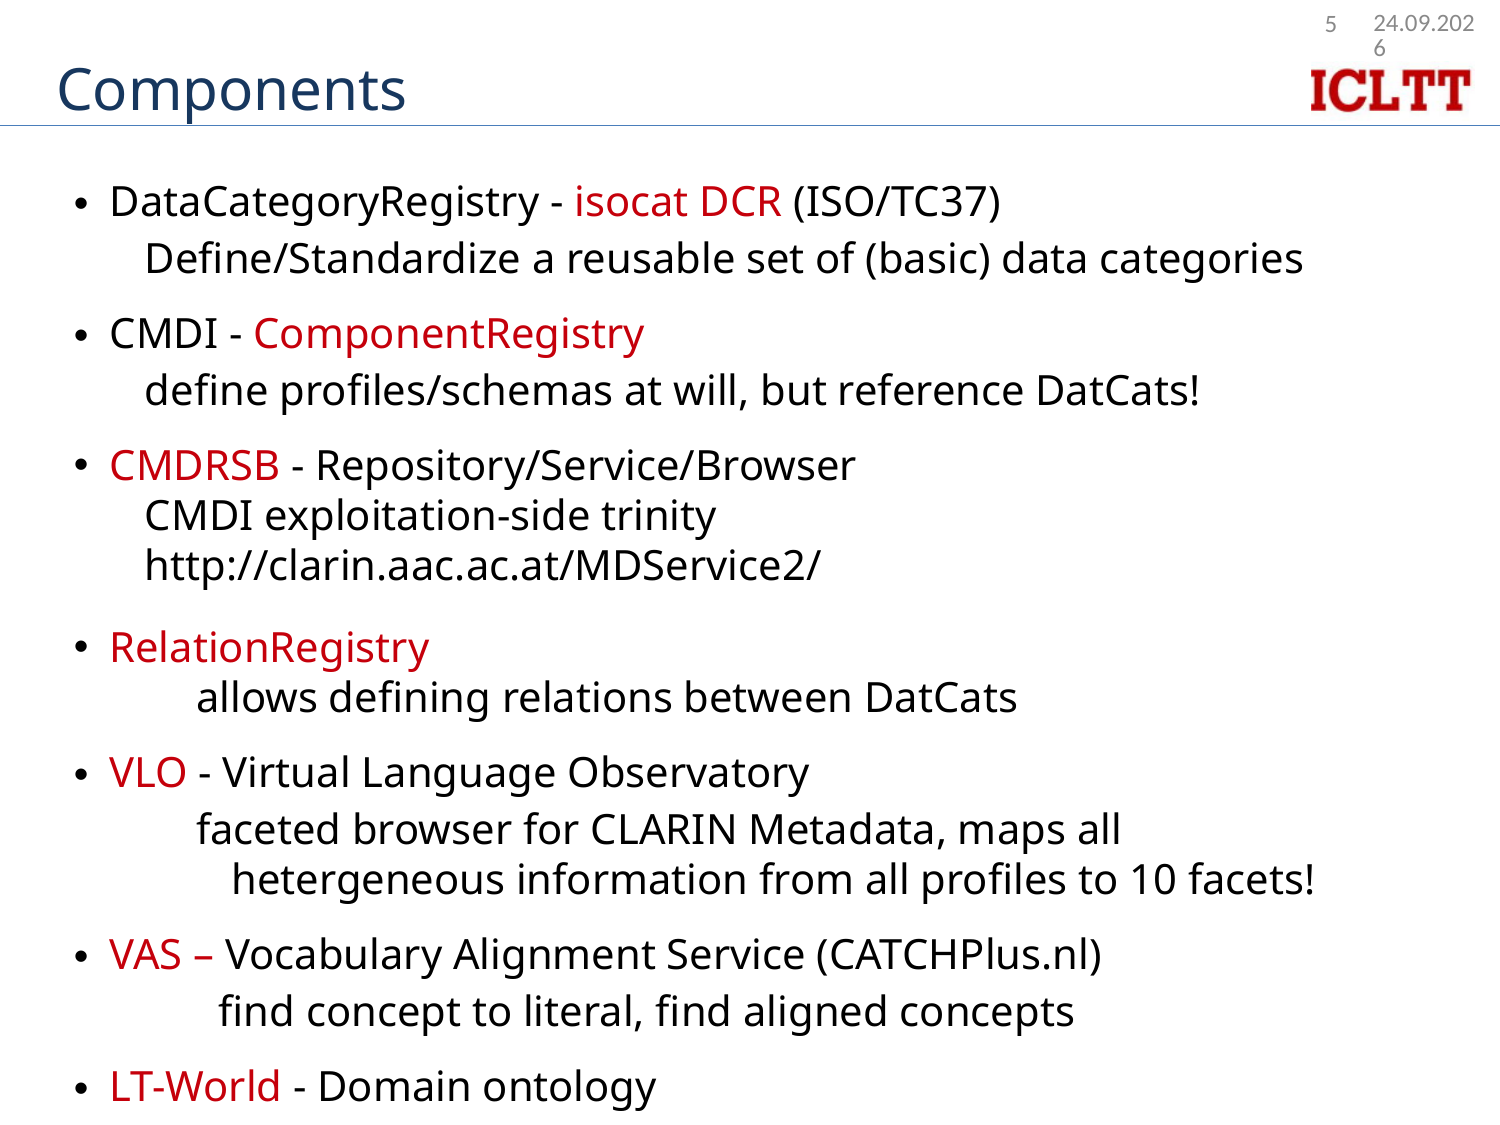

5
Components
# DataCategoryRegistry - isocat DCR (ISO/TC37) Define/Standardize a reusable set of (basic) data categories
CMDI - ComponentRegistry
define profiles/schemas at will, but reference DatCats!
CMDRSB - Repository/Service/Browser
CMDI exploitation-side trinity http://clarin.aac.ac.at/MDService2/
RelationRegistry
allows defining relations between DatCats
VLO - Virtual Language Observatory
faceted browser for CLARIN Metadata, maps all hetergeneous information from all profiles to 10 facets!
VAS – Vocabulary Alignment Service (CATCHPlus.nl)
	find concept to literal, find aligned concepts
LT-World - Domain ontology